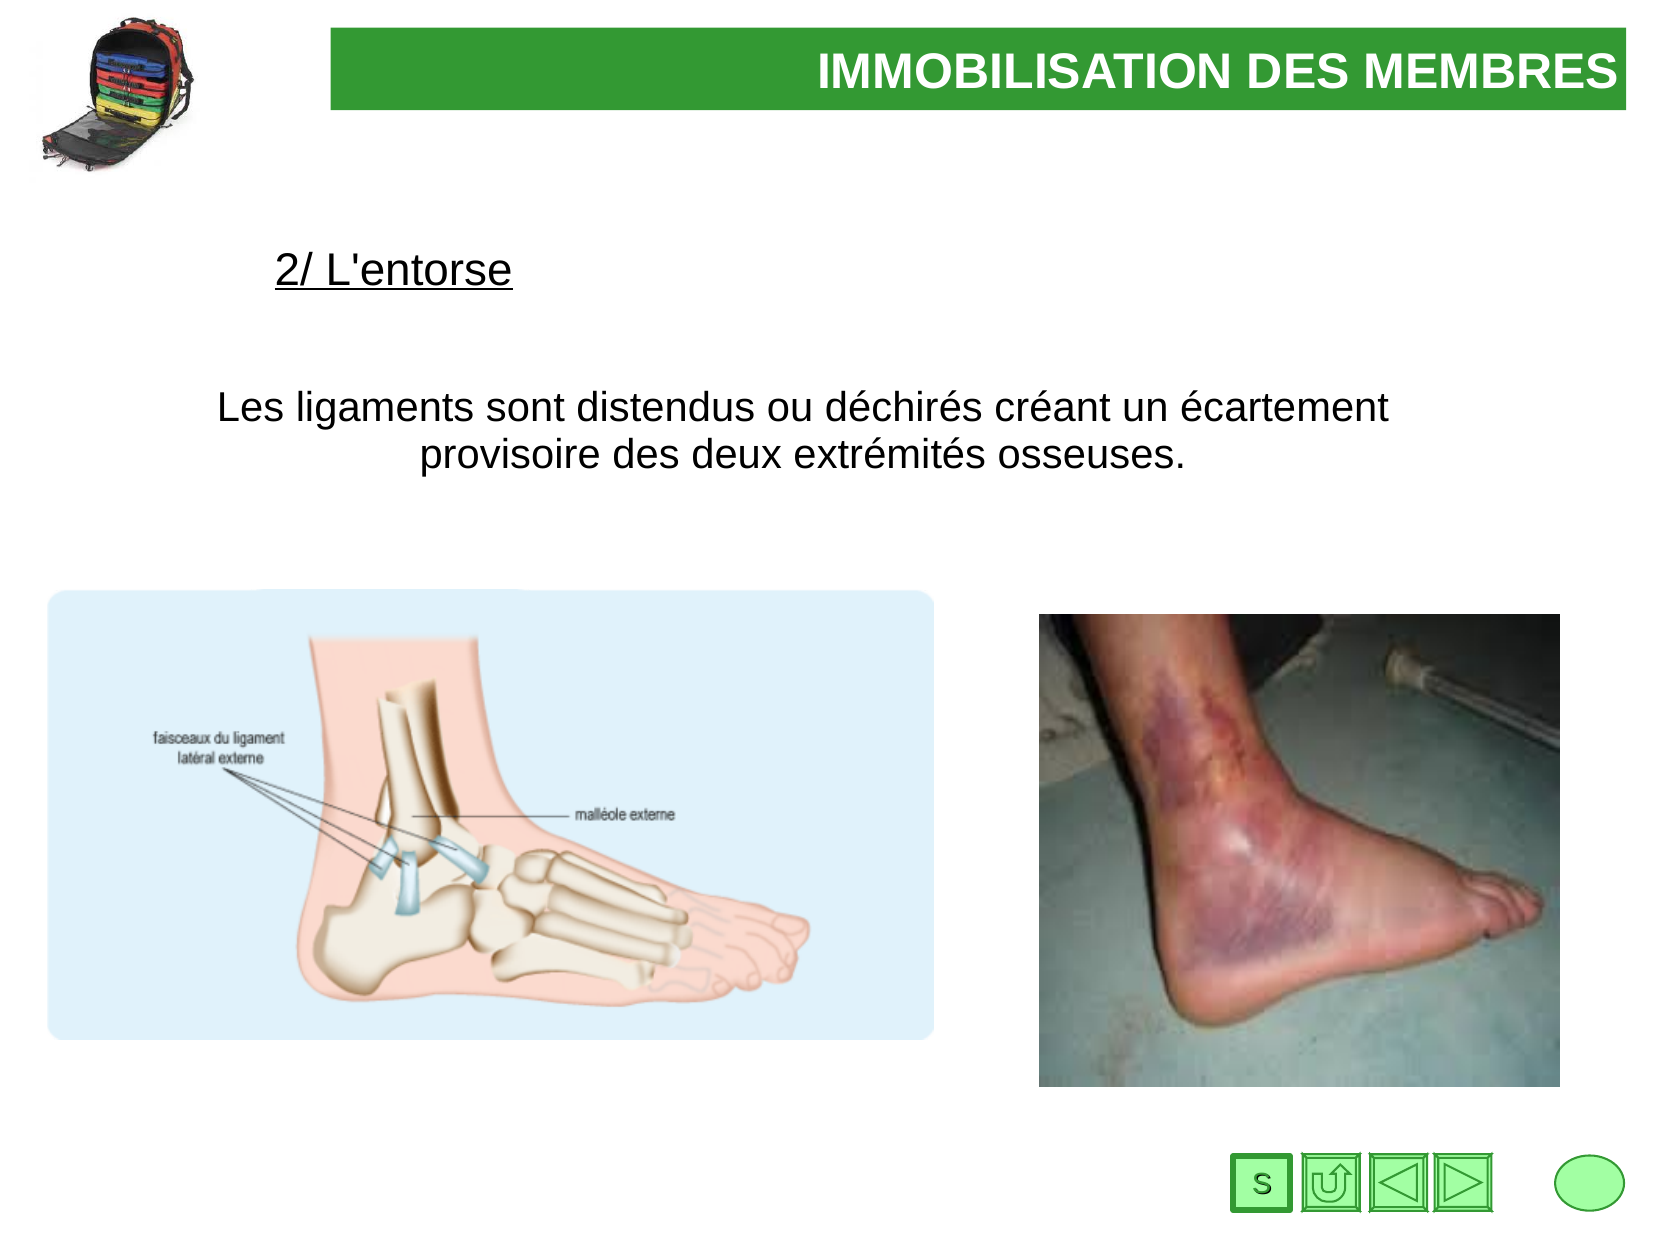

# IMMOBILISATION DES MEMBRES
2/ L'entorse
Les ligaments sont distendus ou déchirés créant un écartement provisoire des deux extrémités osseuses.